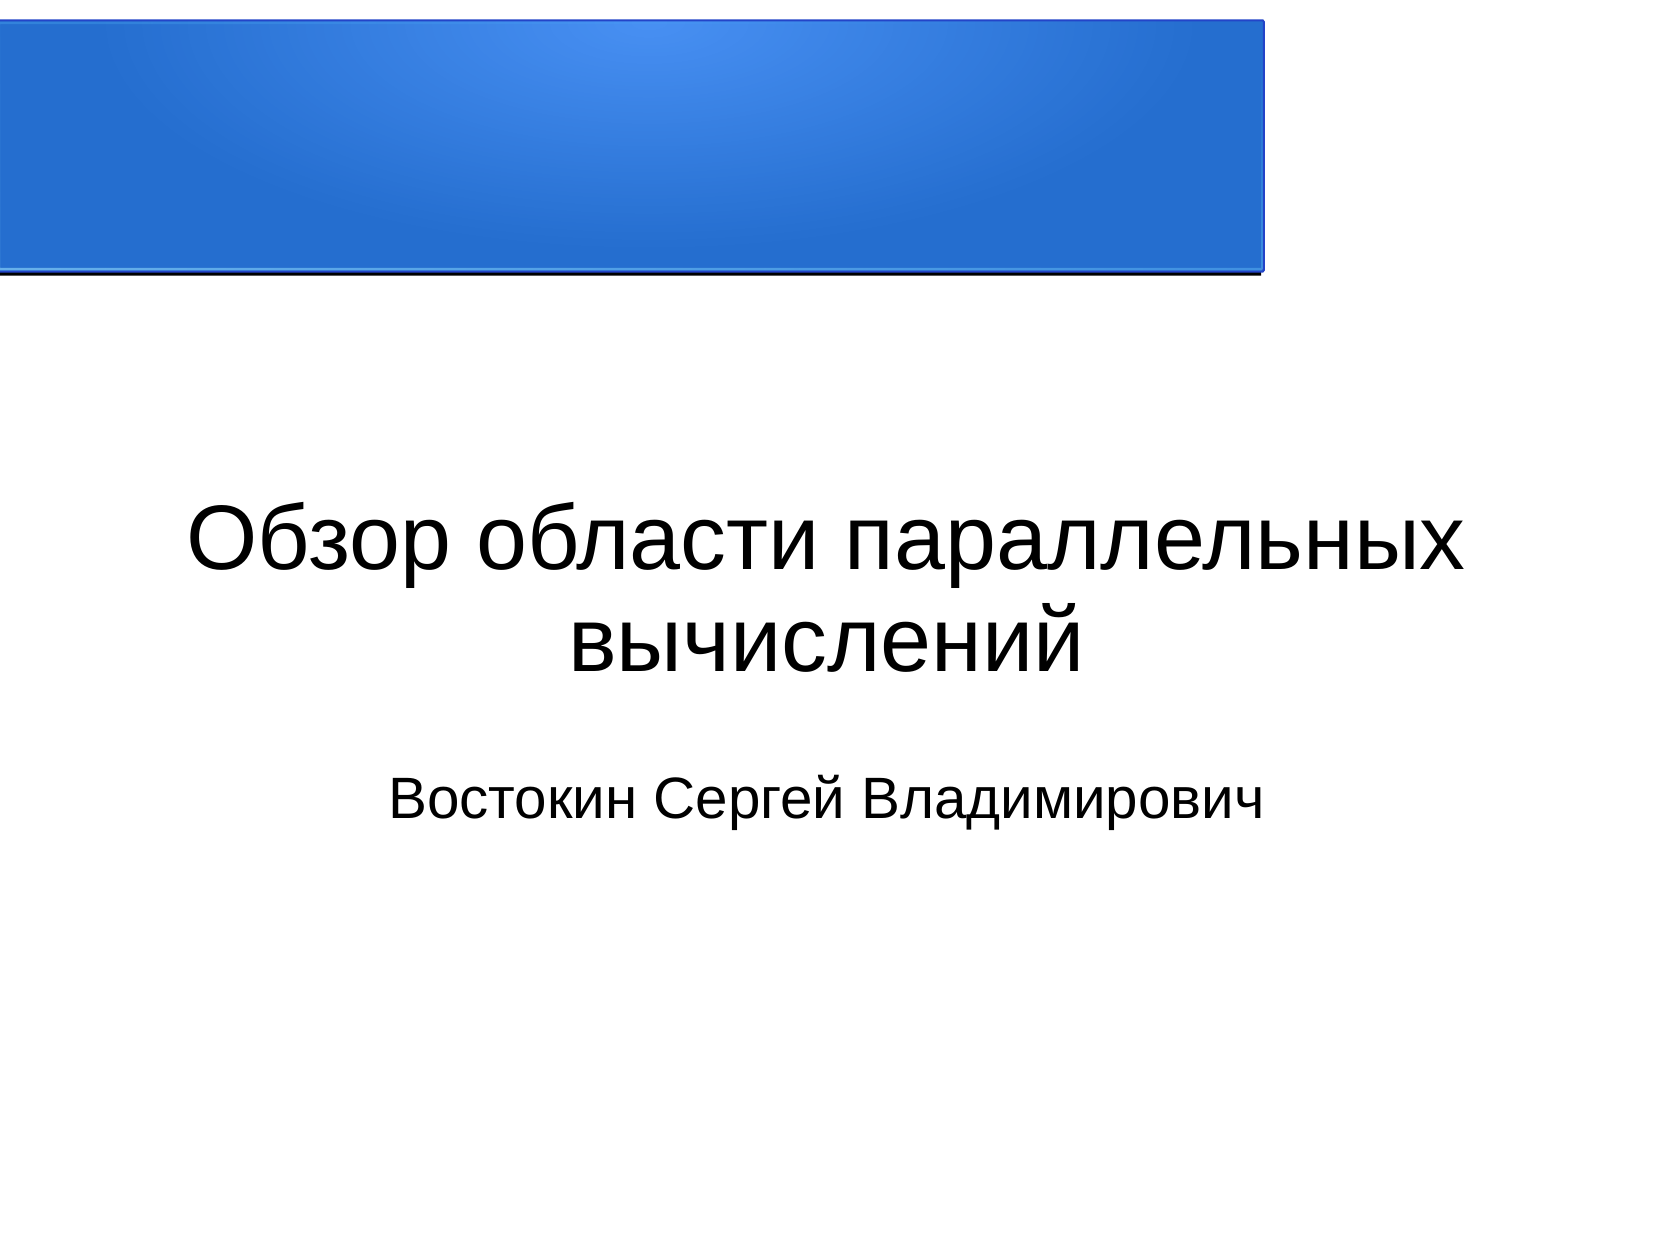

# Обзор области параллельных вычислений
Востокин Сергей Владимирович